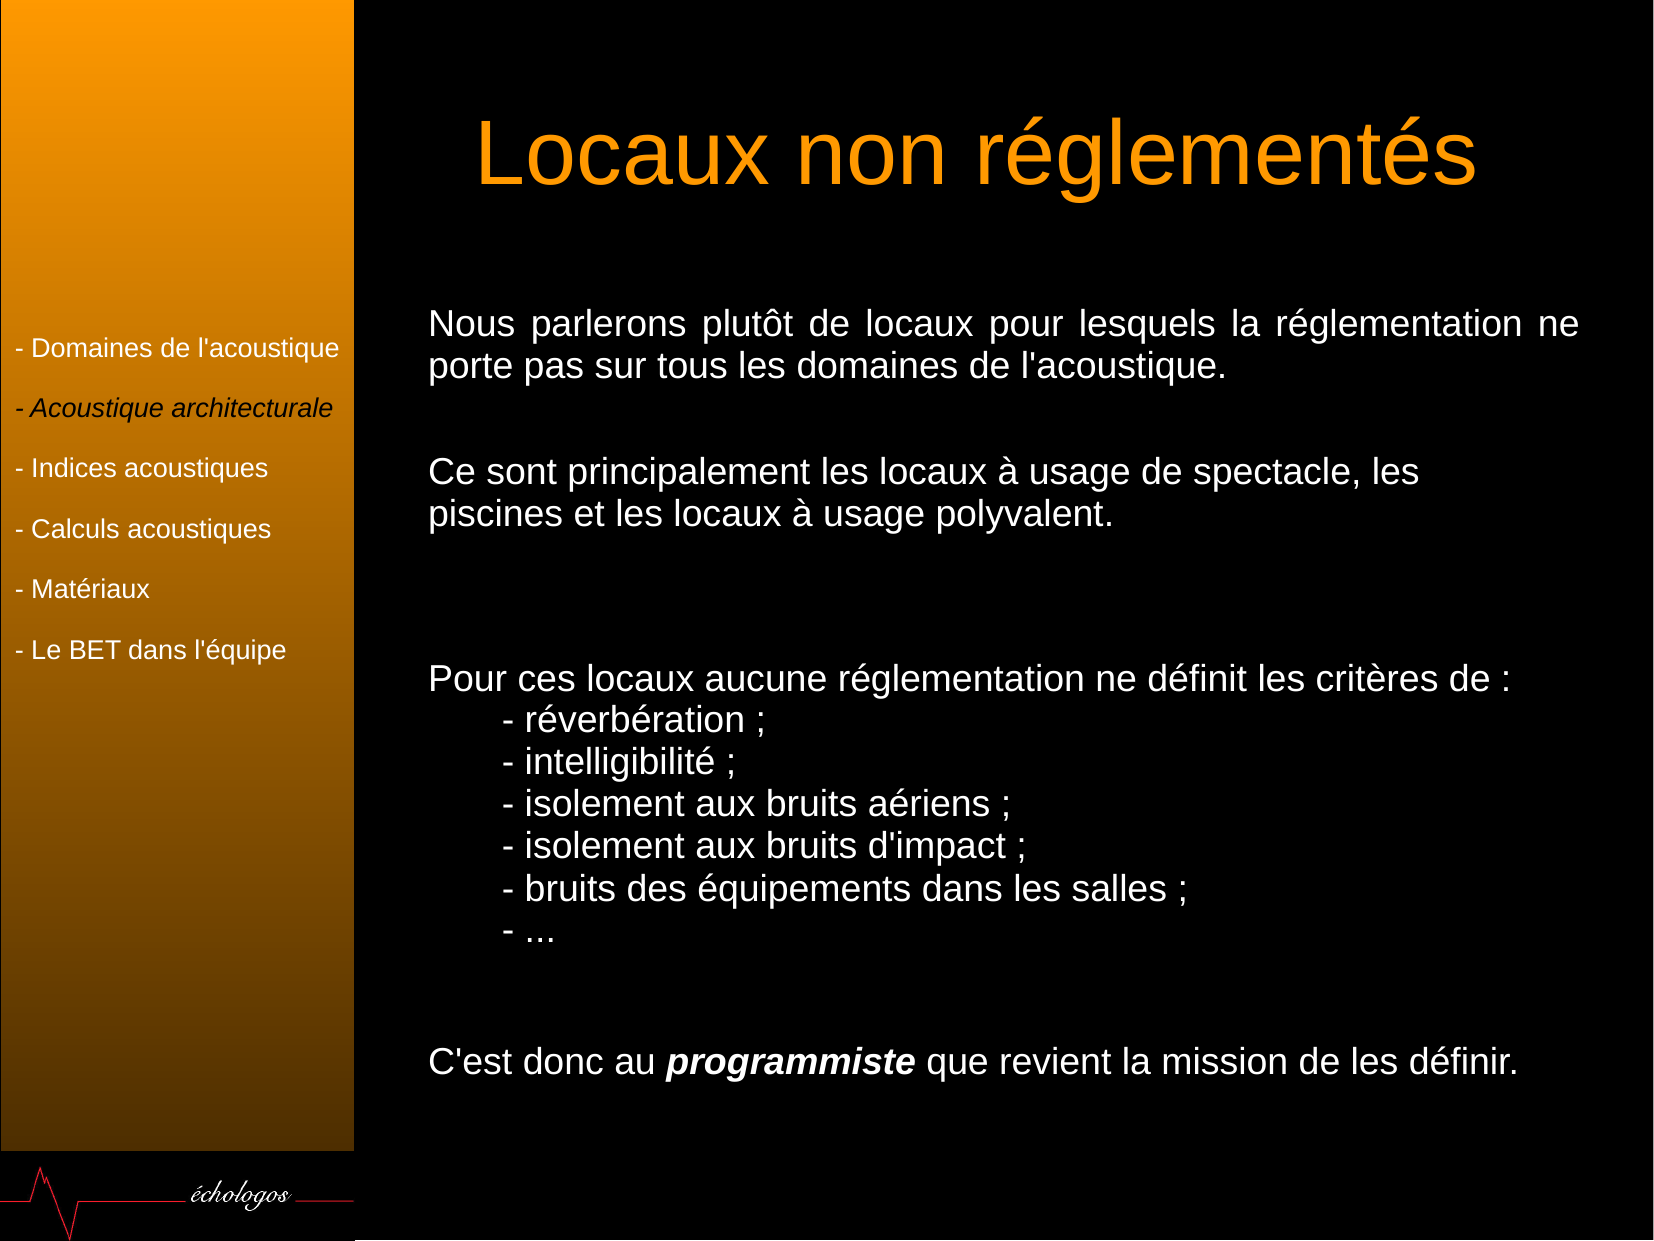

# Locaux non réglementés
Nous parlerons plutôt de locaux pour lesquels la réglementation ne porte pas sur tous les domaines de l'acoustique.
- Domaines de l'acoustique
- Acoustique architecturale
- Indices acoustiques
- Calculs acoustiques
- Matériaux
- Le BET dans l'équipe
Ce sont principalement les locaux à usage de spectacle, les piscines et les locaux à usage polyvalent.
Pour ces locaux aucune réglementation ne définit les critères de :
	- réverbération ;
	- intelligibilité ;
	- isolement aux bruits aériens ;
	- isolement aux bruits d'impact ;
	- bruits des équipements dans les salles ;
	- ...
C'est donc au programmiste que revient la mission de les définir.